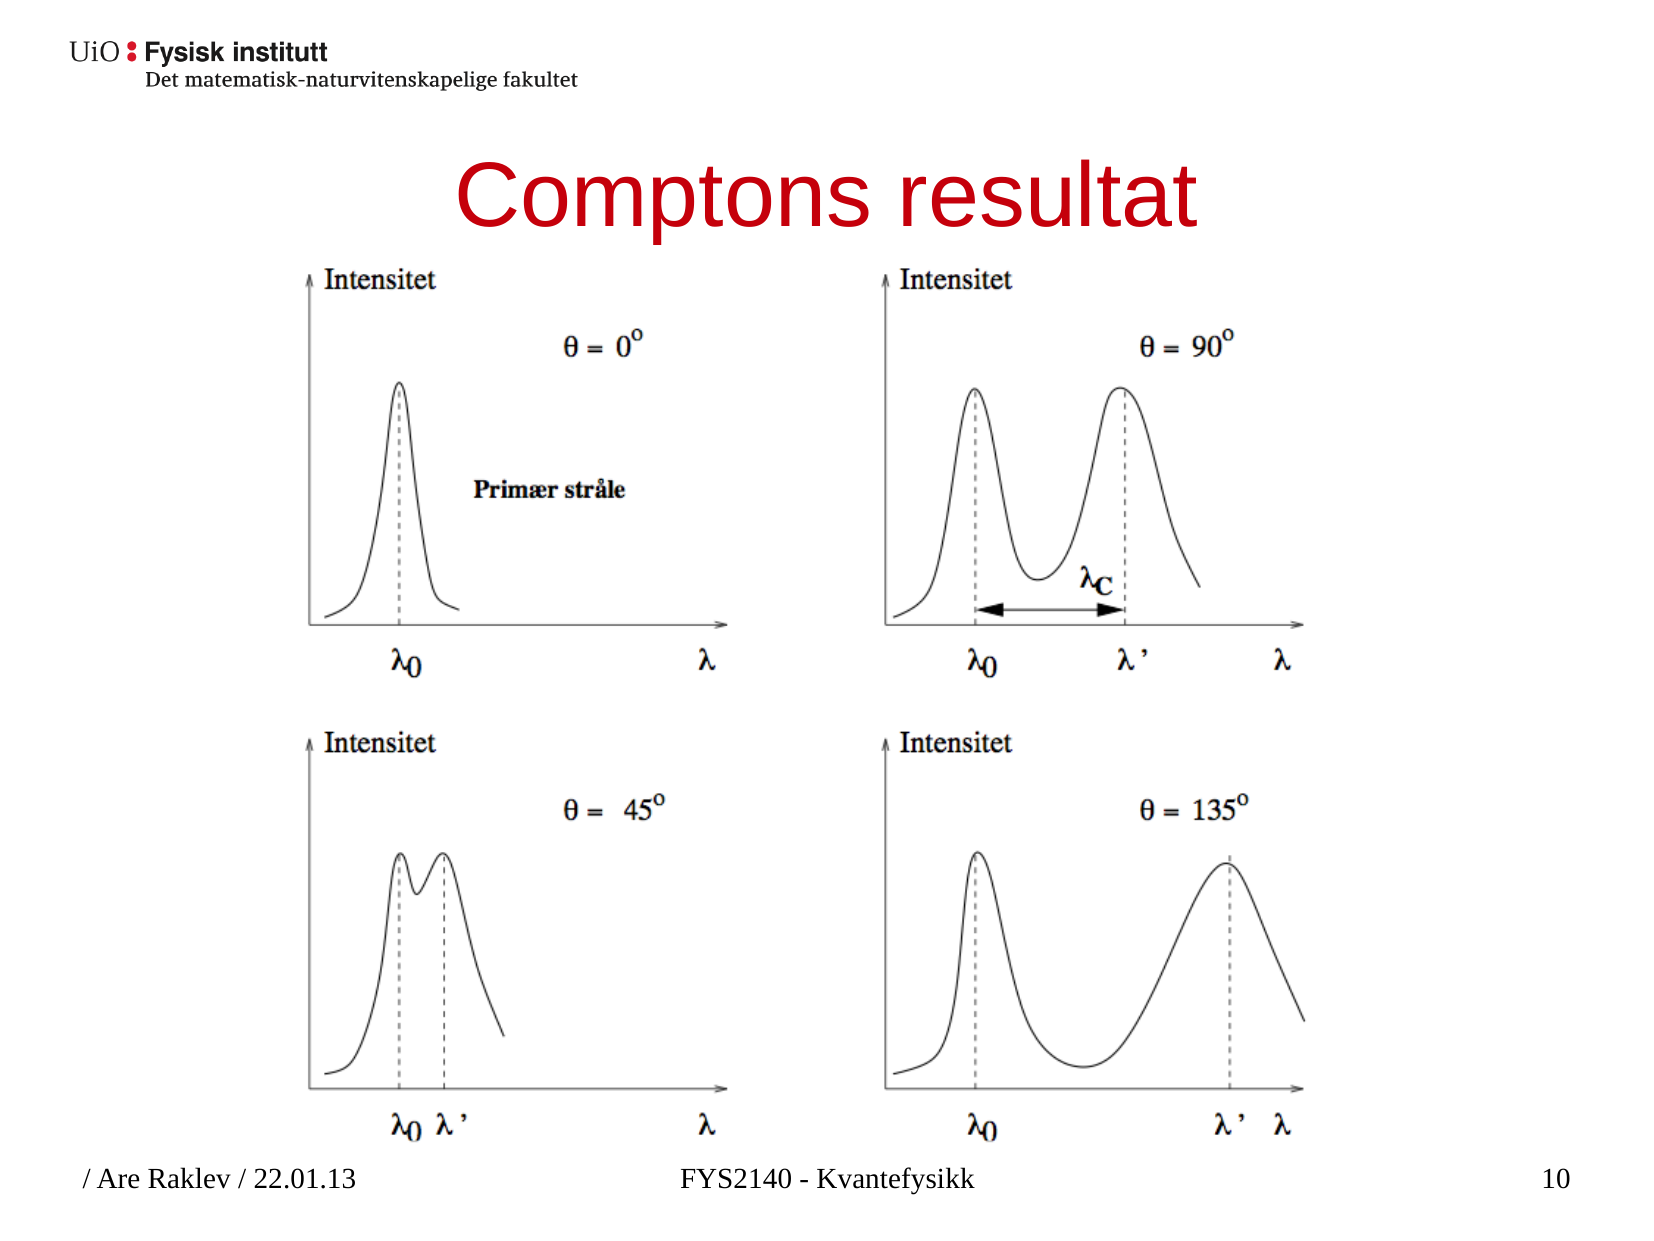

# Comptons resultat
/ Are Raklev / 22.01.13
FYS2140 - Kvantefysikk
10